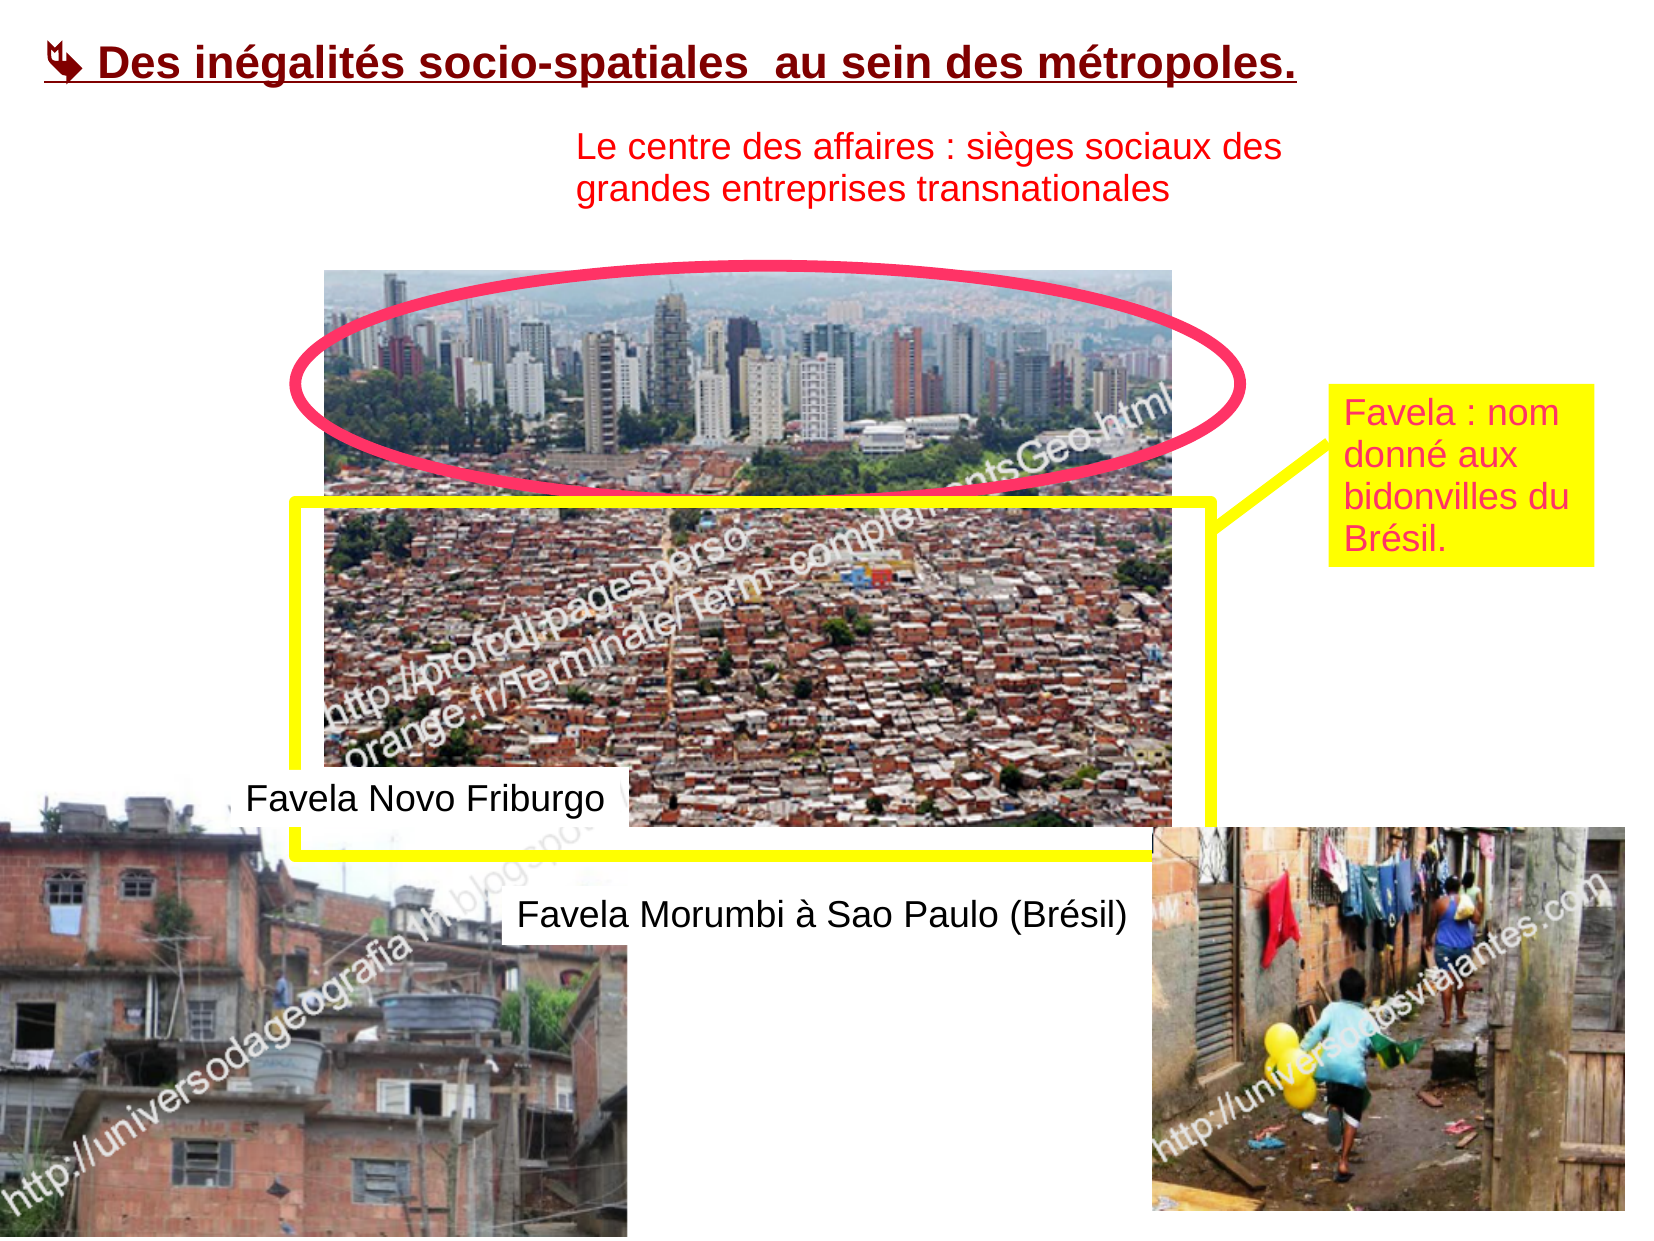

 Des inégalités socio-spatiales au sein des métropoles.
Le centre des affaires : sièges sociaux des grandes entreprises transnationales
Favela : nom donné aux bidonvilles du Brésil.
Favela Novo Friburgo
Favela Morumbi à Sao Paulo (Brésil)